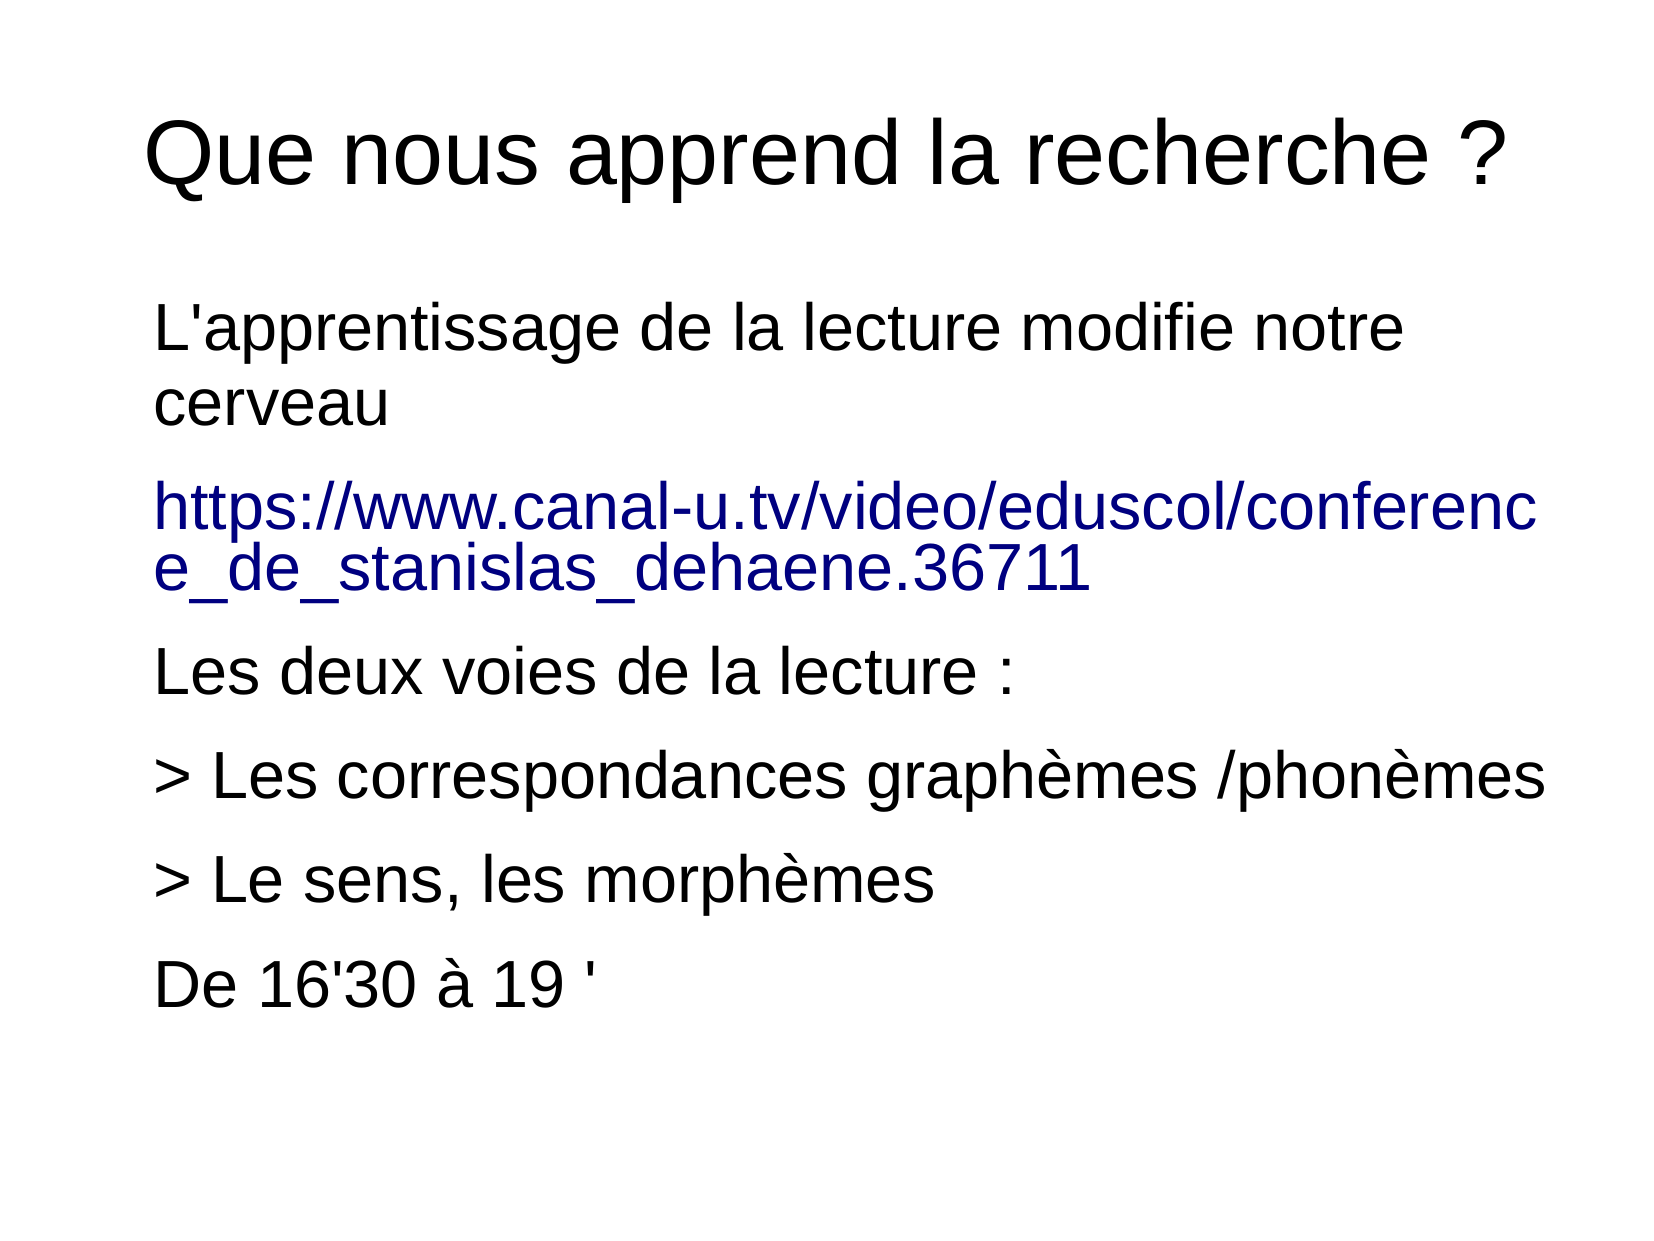

# Que nous apprend la recherche ?
L'apprentissage de la lecture modifie notre cerveau
https://www.canal-u.tv/video/eduscol/conference_de_stanislas_dehaene.36711
Les deux voies de la lecture :
> Les correspondances graphèmes /phonèmes
> Le sens, les morphèmes
De 16'30 à 19 '